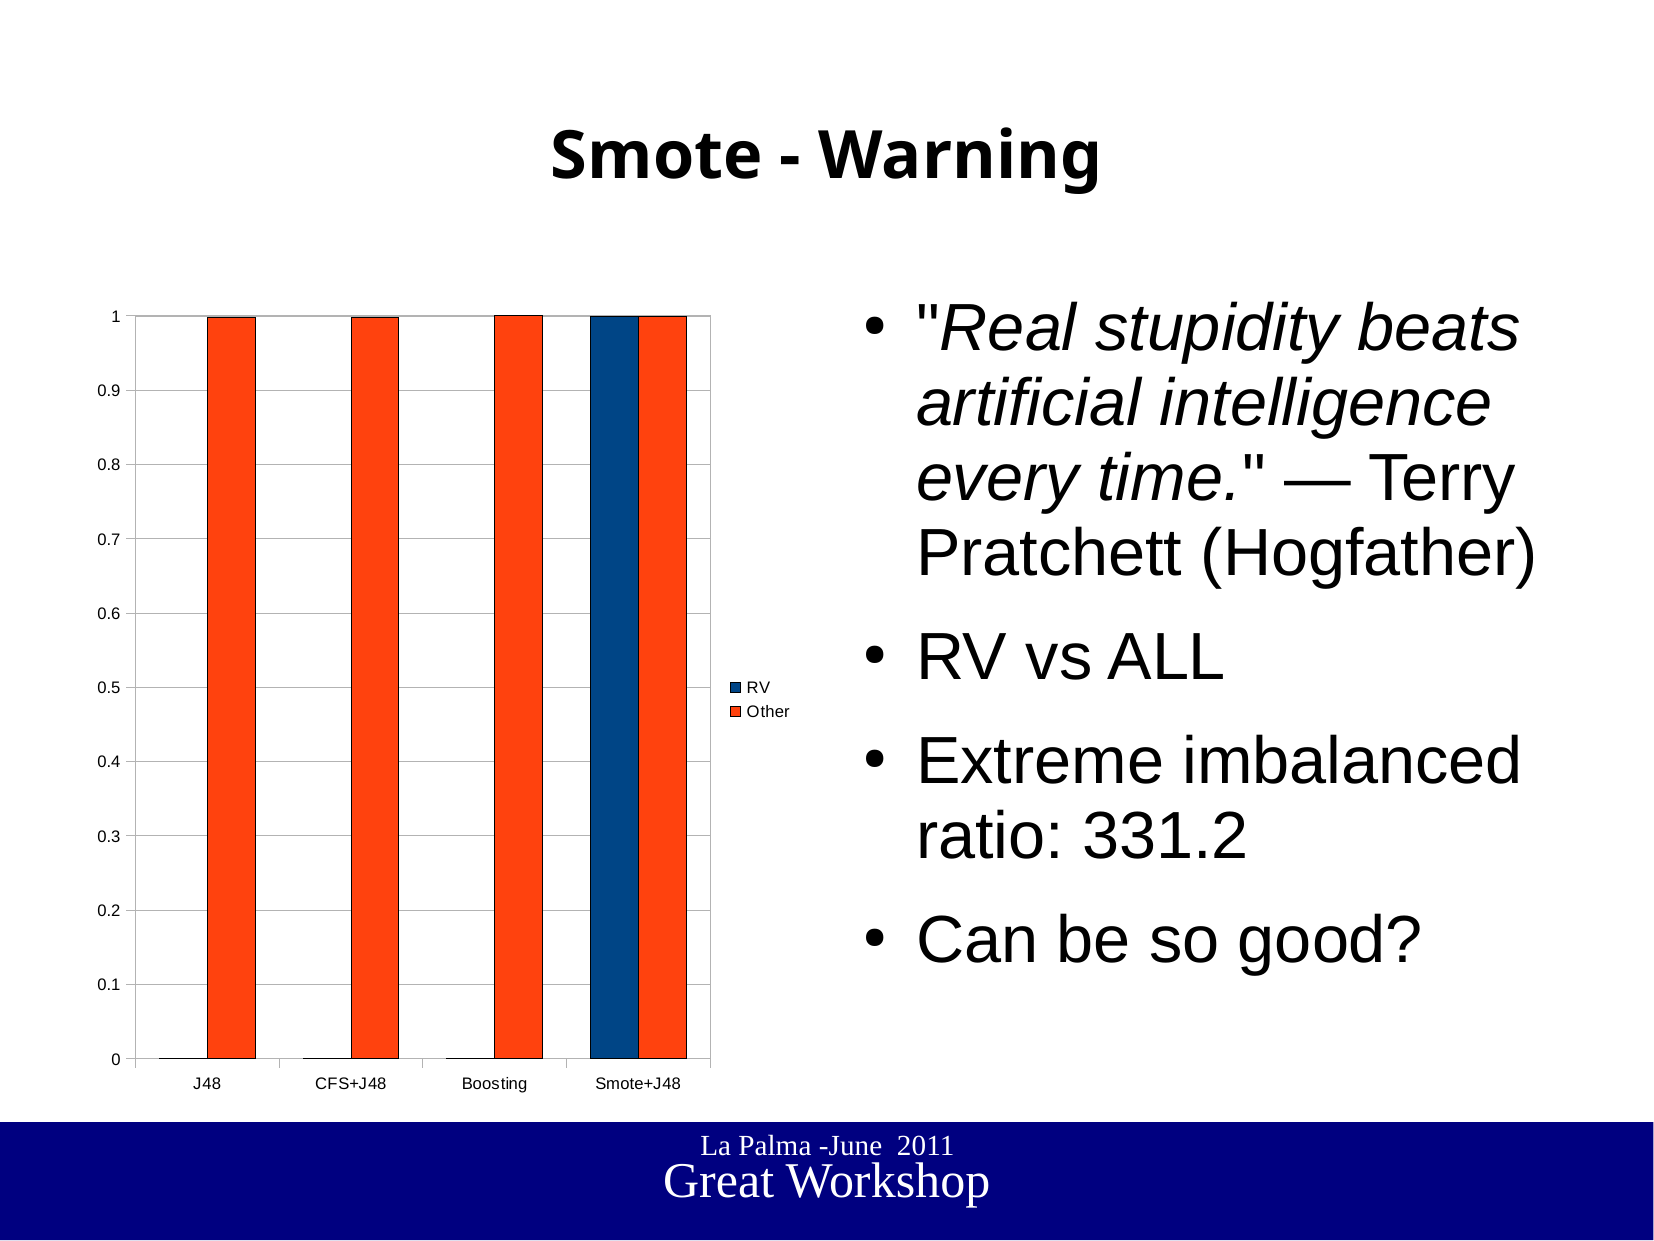

# Smote - Warning
### Chart
| Category | RV | Other |
|---|---|---|
| J48 | 0.0 | 0.998 |
| CFS+J48 | 0.0 | 0.998 |
| Boosting | 0.0 | 1.0 |
| Smote+J48 | 0.999 | 0.999 |"Real stupidity beats artificial intelligence every time." — Terry Pratchett (Hogfather)
RV vs ALL
Extreme imbalanced ratio: 331.2
Can be so good?